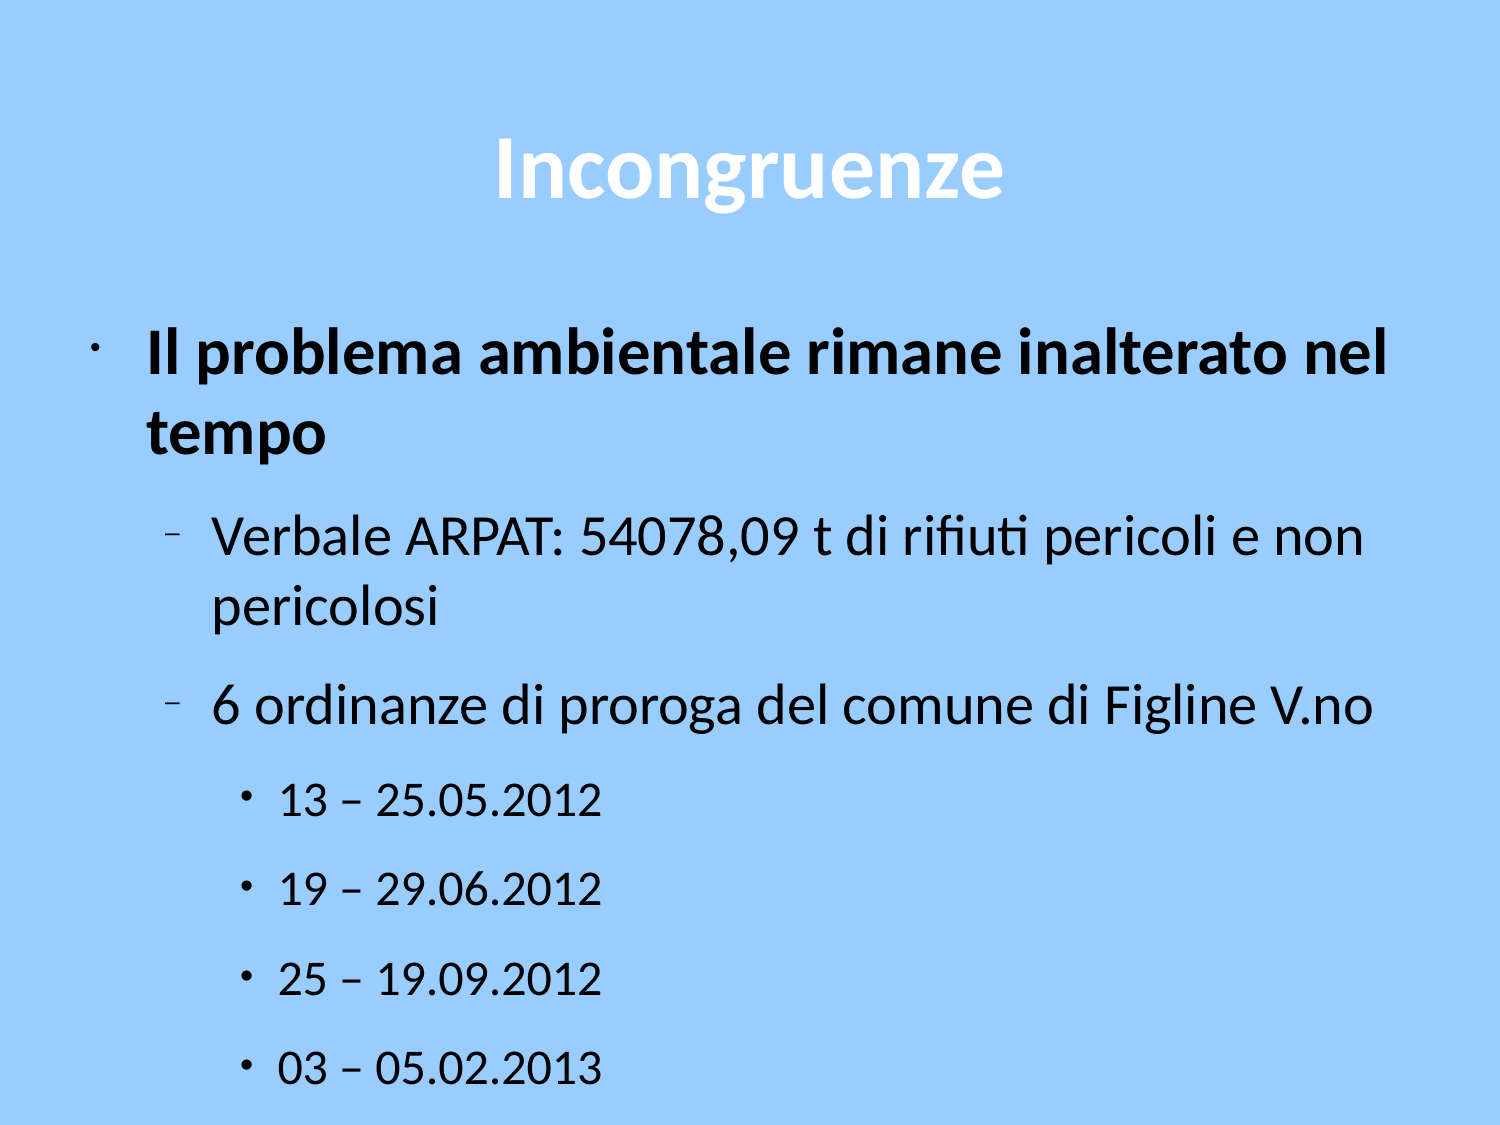

# Incongruenze
Il problema ambientale rimane inalterato nel tempo
Verbale ARPAT: 54078,09 t di rifiuti pericoli e non pericolosi
6 ordinanze di proroga del comune di Figline V.no
13 – 25.05.2012
19 – 29.06.2012
25 – 19.09.2012
03 – 05.02.2013
08 – 11.06.2013
16 – 05.09.2013 – Scadenza 06.12.2013 (RINNOVO?)